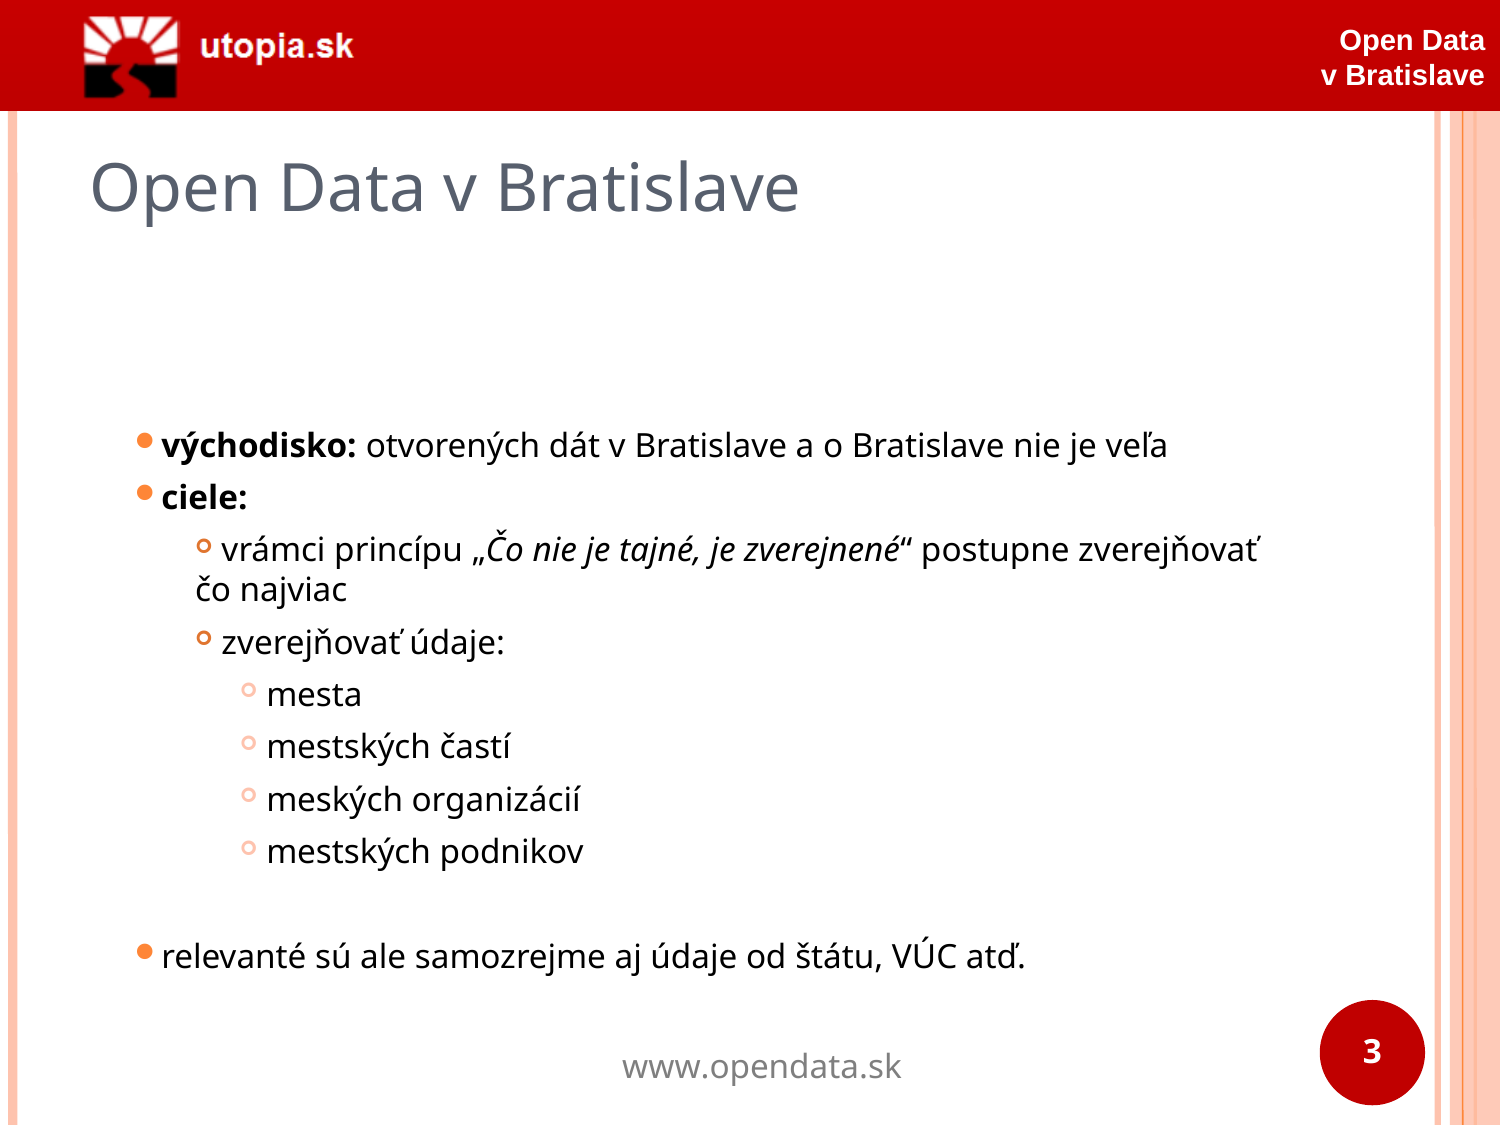

# Open Data v Bratislave
východisko: otvorených dát v Bratislave a o Bratislave nie je veľa
ciele:
 vrámci princípu „Čo nie je tajné, je zverejnené“ postupne zverejňovať čo najviac
 zverejňovať údaje:
 mesta
 mestských častí
 meských organizácií
 mestských podnikov
relevanté sú ale samozrejme aj údaje od štátu, VÚC atď.